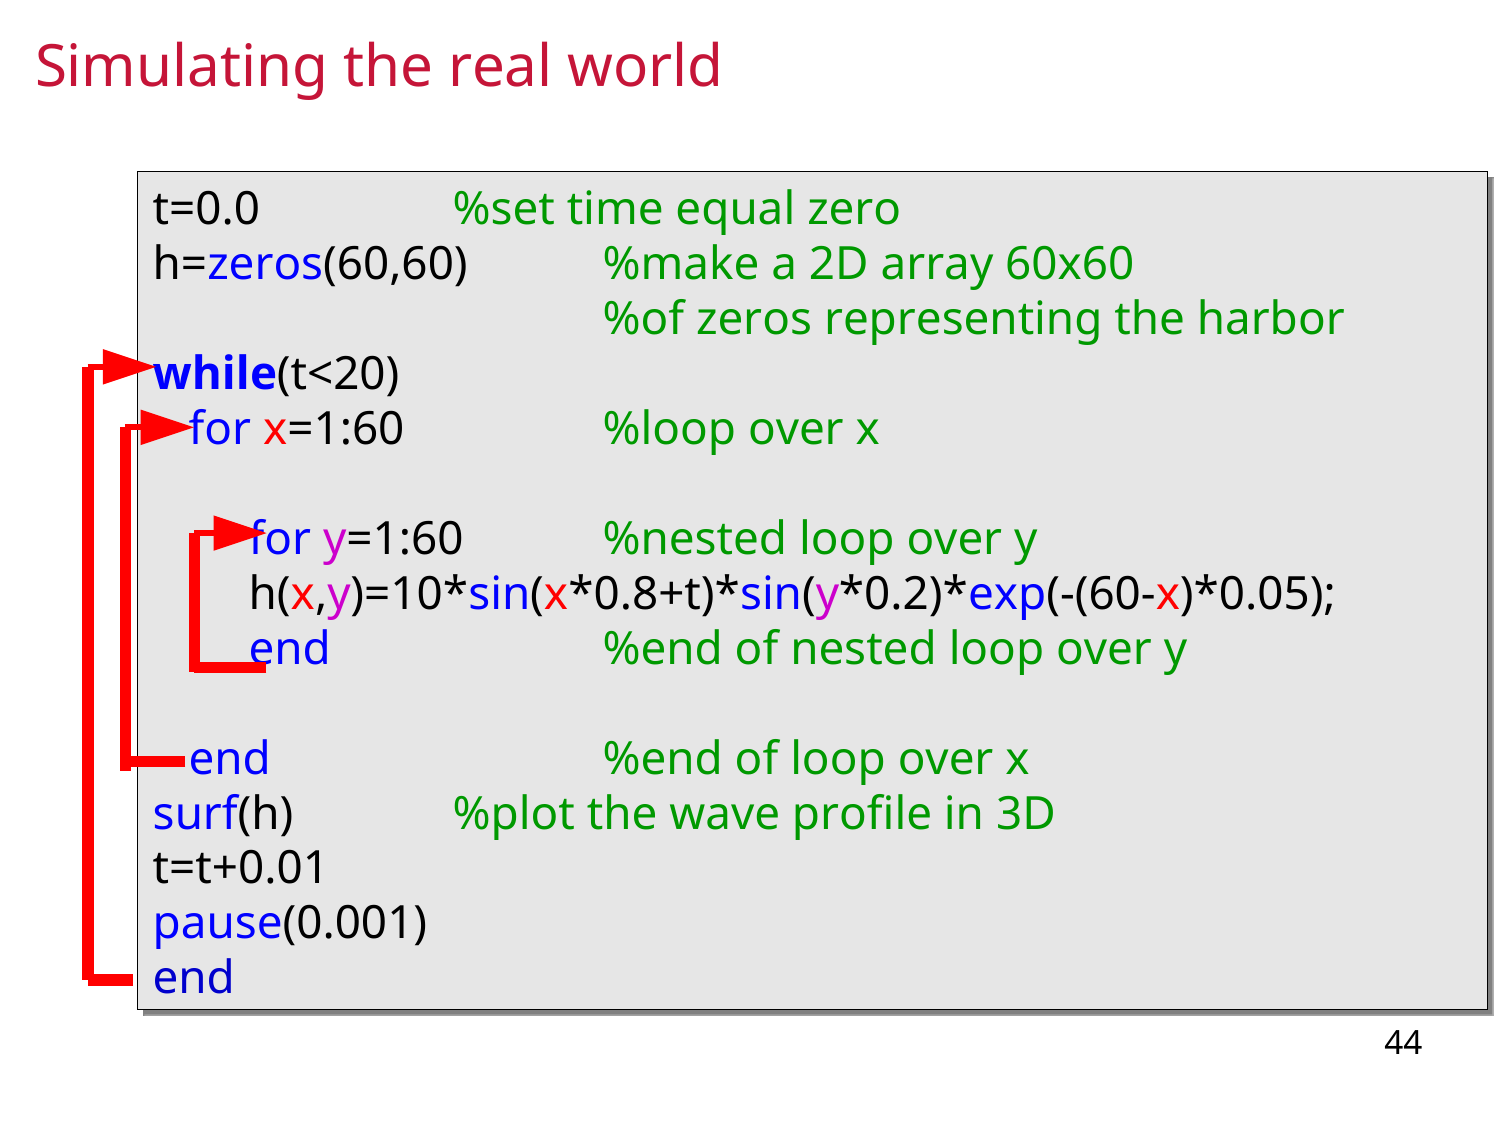

# Simulating the real world
t=0.0		%set time equal zero
h=zeros(60,60)	%make a 2D array 60x60
			%of zeros representing the harbor
while(t<20)
 for x=1:60		%loop over x
 for y=1:60	%nested loop over y
 h(x,y)=10*sin(x*0.8+t)*sin(y*0.2)*exp(-(60-x)*0.05);
 end		%end of nested loop over y
 end			%end of loop over x
surf(h)		%plot the wave profile in 3D
t=t+0.01
pause(0.001)
end